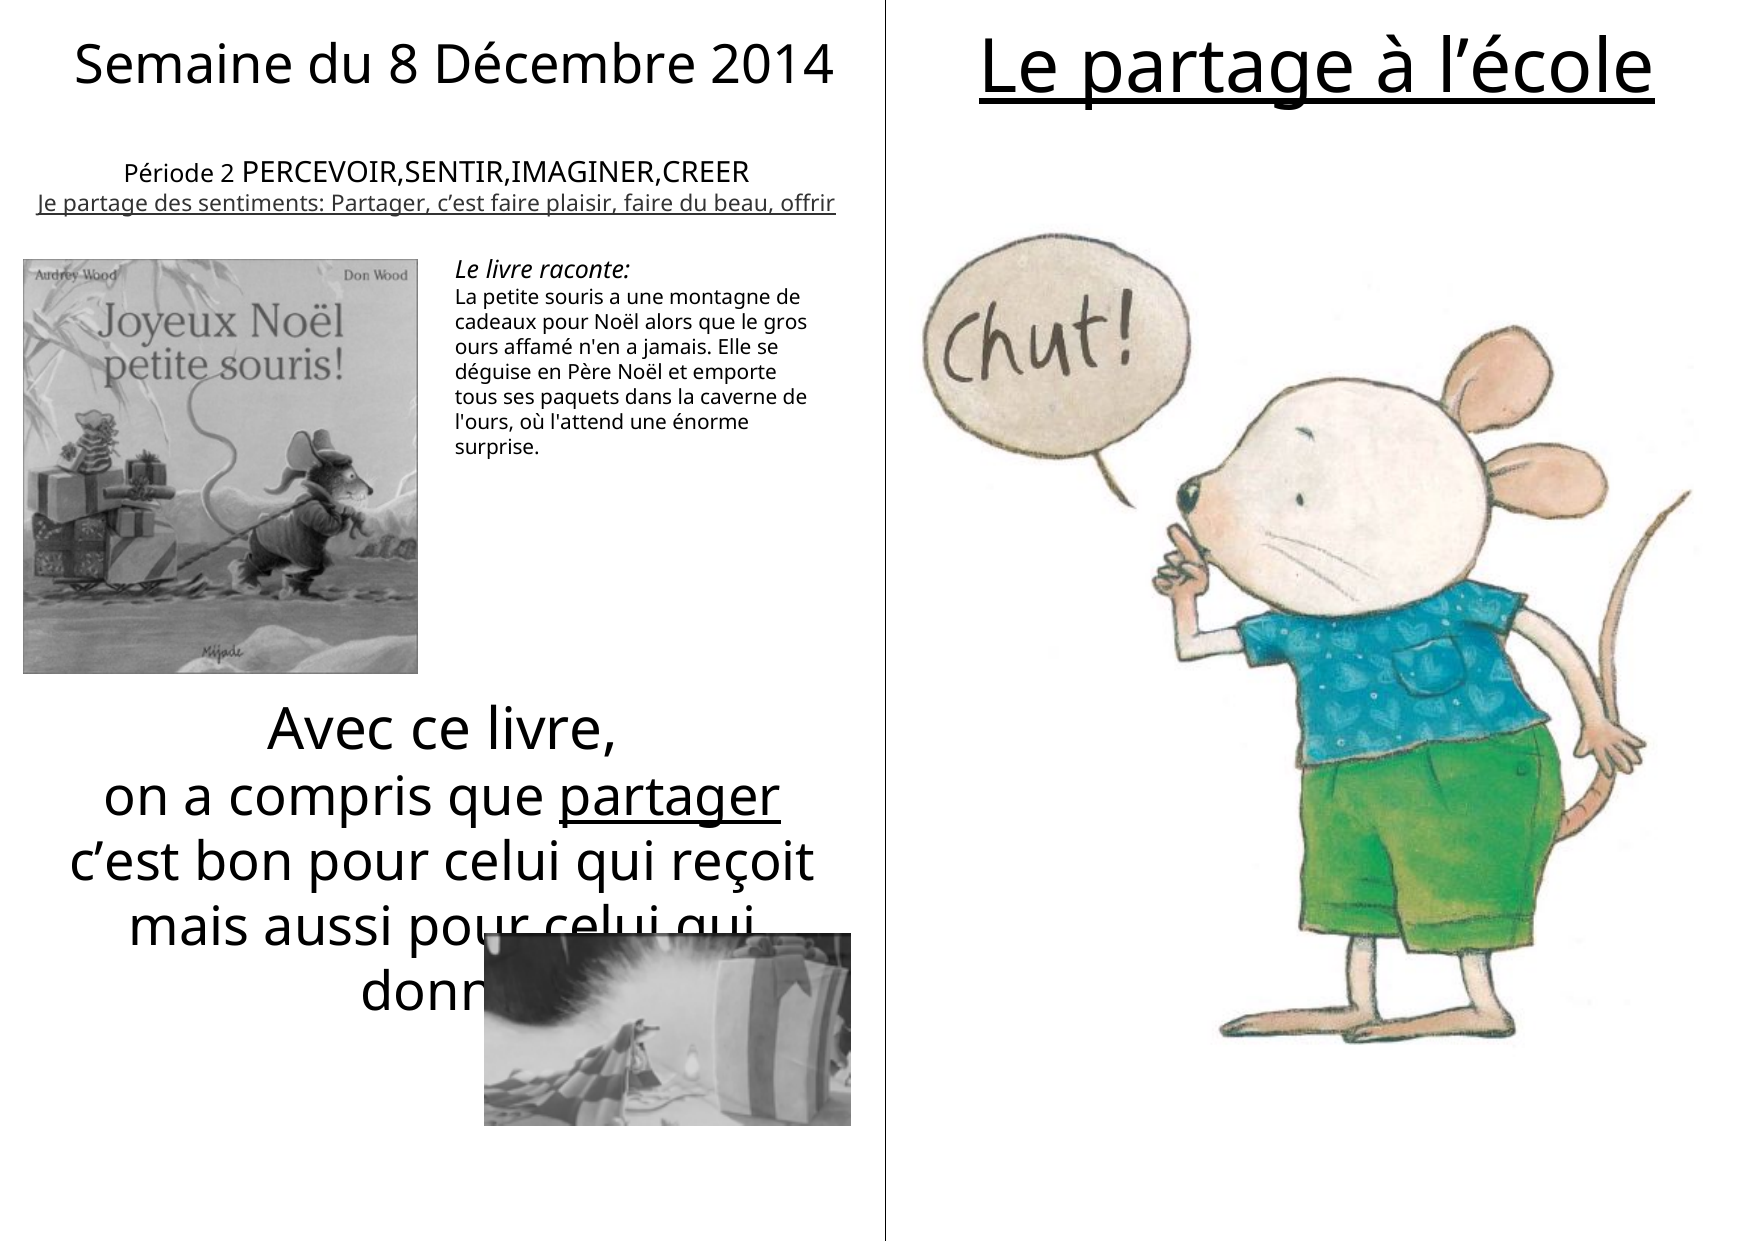

Le partage à l’école
Semaine du 8 Décembre 2014
Période 2 PERCEVOIR,SENTIR,IMAGINER,CREER
Je partage des sentiments: Partager, c’est faire plaisir, faire du beau, offrir
Le livre raconte:
La petite souris a une montagne de cadeaux pour Noël alors que le gros ours affamé n'en a jamais. Elle se déguise en Père Noël et emporte tous ses paquets dans la caverne de l'ours, où l'attend une énorme surprise.
Avec ce livre,
on a compris que partager c’est bon pour celui qui reçoit mais aussi pour celui qui donne